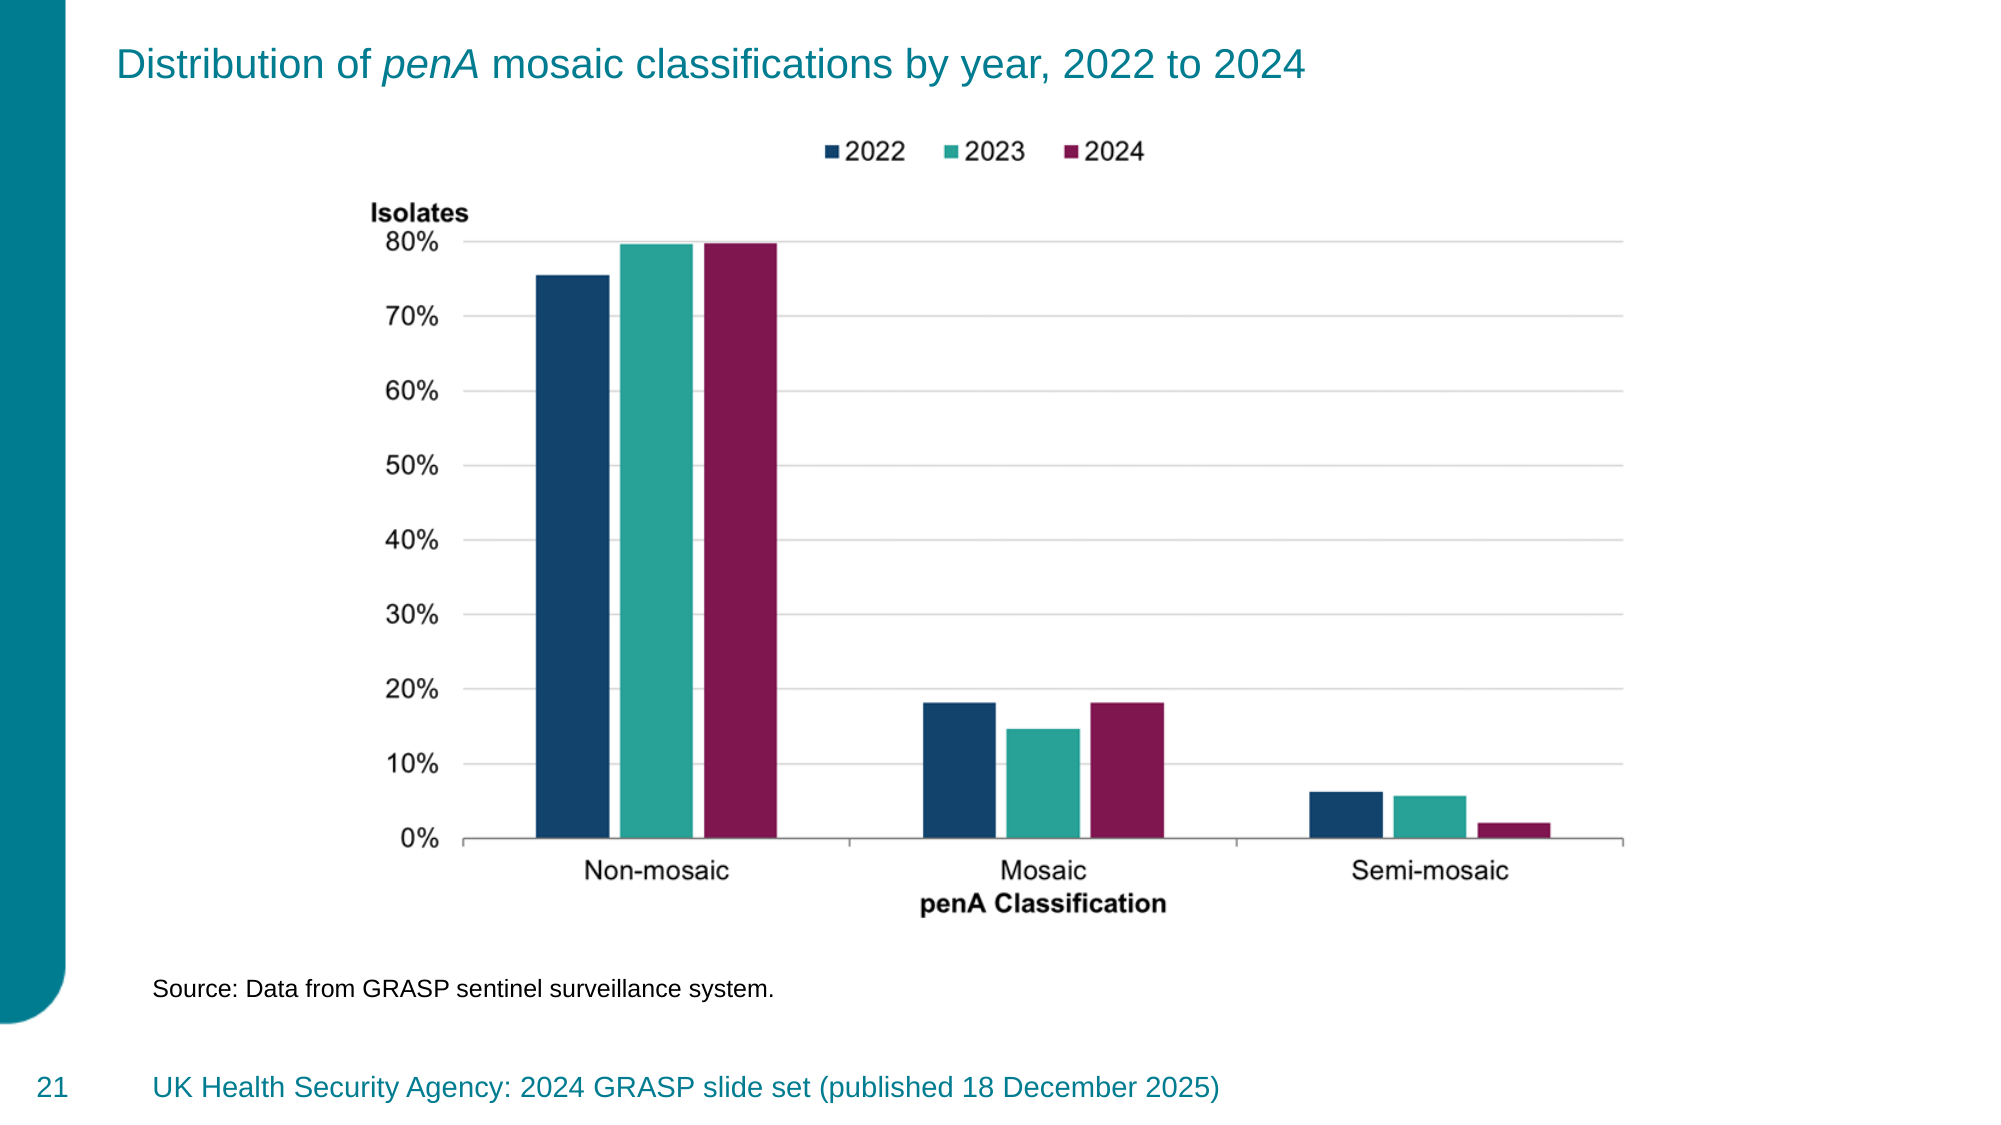

# Distribution of penA mosaic classifications by year, 2022 to 2024
Source: Data from GRASP sentinel surveillance system.
UK Health Security Agency: 2024 GRASP slide set (published 18 December 2025)